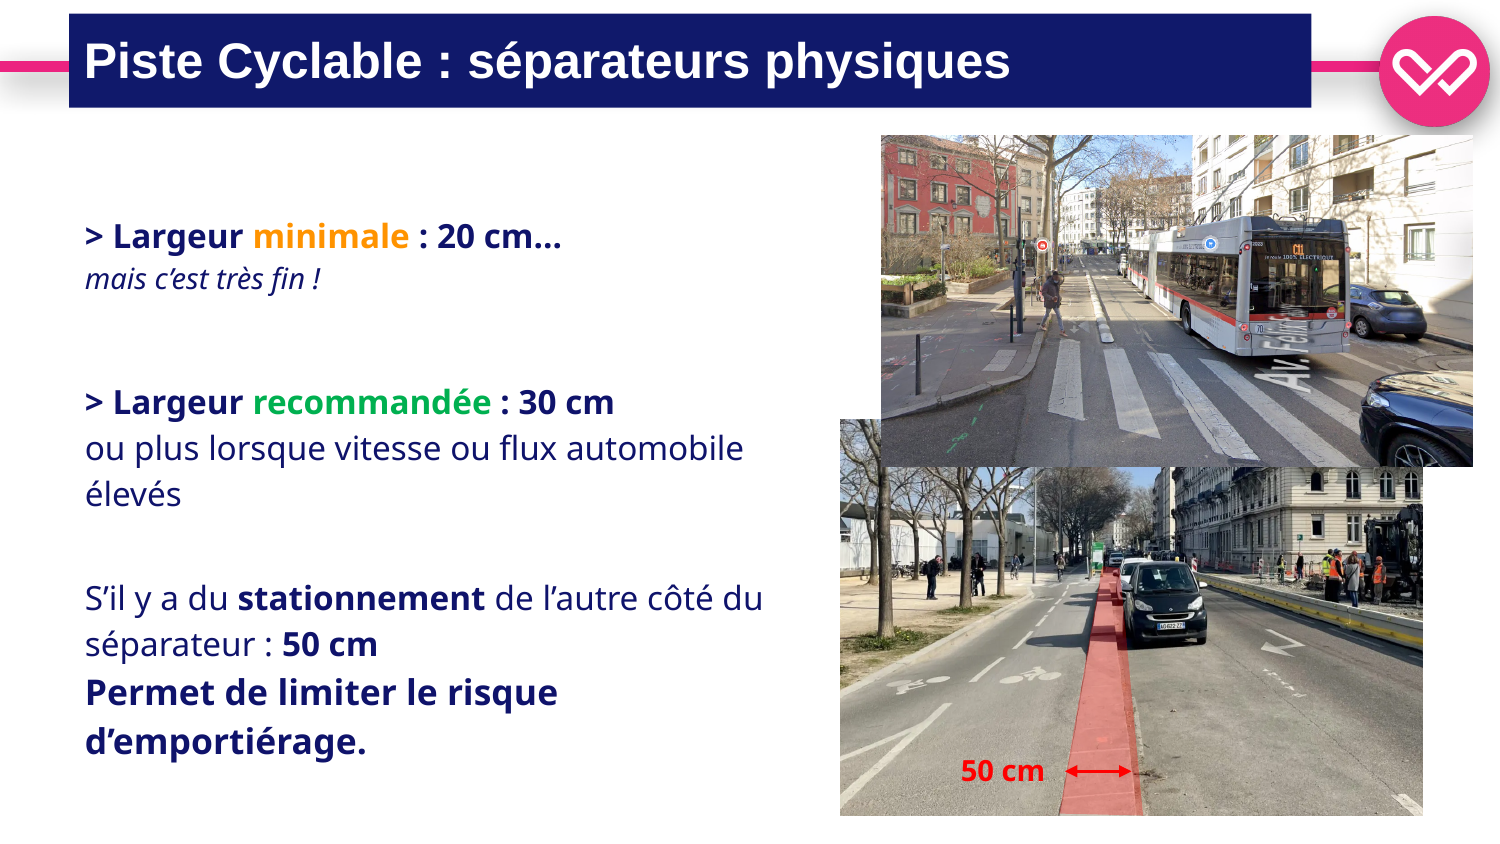

# Piste Cyclable : séparateurs physiques
> Largeur minimale : 20 cm…
mais c’est très fin !
> Largeur recommandée : 30 cm
ou plus lorsque vitesse ou flux automobile élevés
S’il y a du stationnement de l’autre côté du séparateur : 50 cm
Permet de limiter le risque d’emportiérage.
50 cm